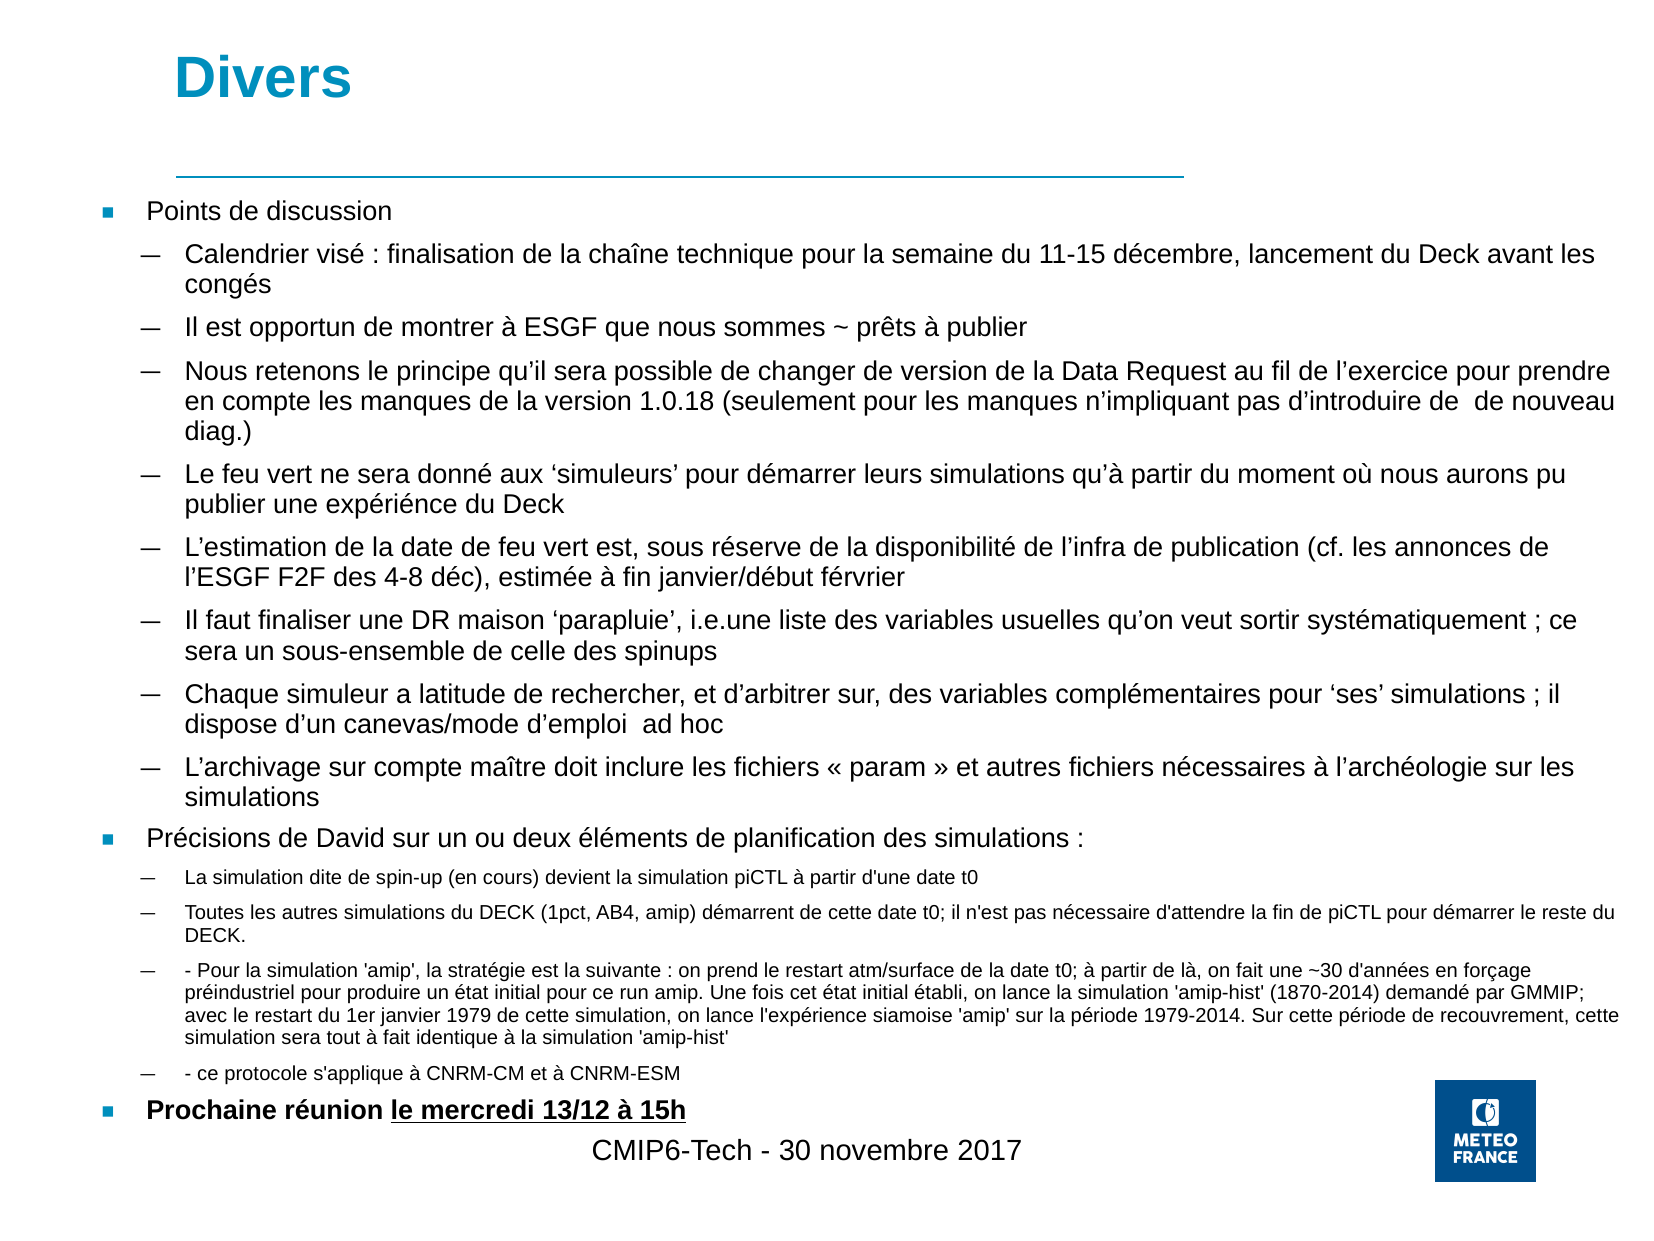

# Divers
Points de discussion
Calendrier visé : finalisation de la chaîne technique pour la semaine du 11-15 décembre, lancement du Deck avant les congés
Il est opportun de montrer à ESGF que nous sommes ~ prêts à publier
Nous retenons le principe qu’il sera possible de changer de version de la Data Request au fil de l’exercice pour prendre en compte les manques de la version 1.0.18 (seulement pour les manques n’impliquant pas d’introduire de de nouveau diag.)
Le feu vert ne sera donné aux ‘simuleurs’ pour démarrer leurs simulations qu’à partir du moment où nous aurons pu publier une expériénce du Deck
L’estimation de la date de feu vert est, sous réserve de la disponibilité de l’infra de publication (cf. les annonces de l’ESGF F2F des 4-8 déc), estimée à fin janvier/début férvrier
Il faut finaliser une DR maison ‘parapluie’, i.e.une liste des variables usuelles qu’on veut sortir systématiquement ; ce sera un sous-ensemble de celle des spinups
Chaque simuleur a latitude de rechercher, et d’arbitrer sur, des variables complémentaires pour ‘ses’ simulations ; il dispose d’un canevas/mode d’emploi ad hoc
L’archivage sur compte maître doit inclure les fichiers « param » et autres fichiers nécessaires à l’archéologie sur les simulations
Précisions de David sur un ou deux éléments de planification des simulations :
La simulation dite de spin-up (en cours) devient la simulation piCTL à partir d'une date t0
Toutes les autres simulations du DECK (1pct, AB4, amip) démarrent de cette date t0; il n'est pas nécessaire d'attendre la fin de piCTL pour démarrer le reste du DECK.
- Pour la simulation 'amip', la stratégie est la suivante : on prend le restart atm/surface de la date t0; à partir de là, on fait une ~30 d'années en forçage préindustriel pour produire un état initial pour ce run amip. Une fois cet état initial établi, on lance la simulation 'amip-hist' (1870-2014) demandé par GMMIP; avec le restart du 1er janvier 1979 de cette simulation, on lance l'expérience siamoise 'amip' sur la période 1979-2014. Sur cette période de recouvrement, cette simulation sera tout à fait identique à la simulation 'amip-hist'
- ce protocole s'applique à CNRM-CM et à CNRM-ESM
Prochaine réunion le mercredi 13/12 à 15h
CMIP6-Tech - 30 novembre 2017